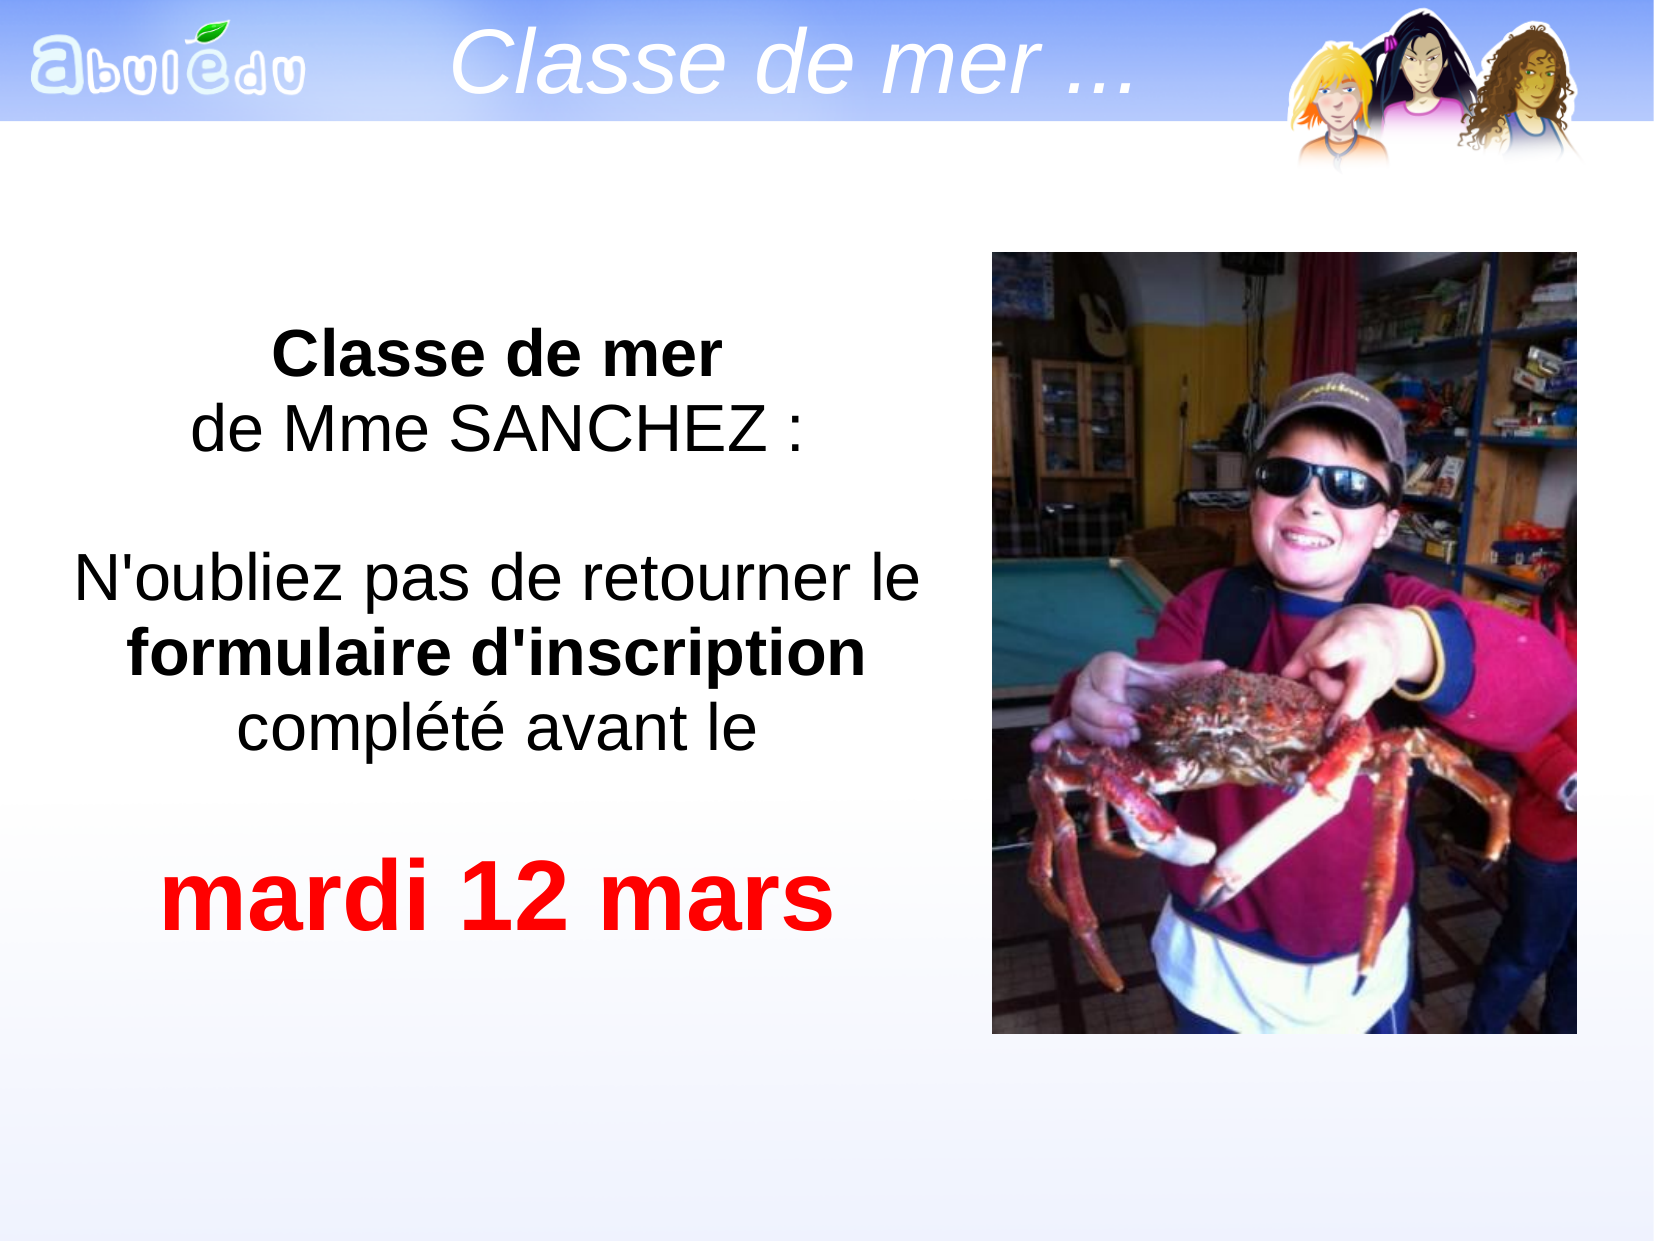

Classe de mer ...
# Classe de mer
de Mme SANCHEZ :
N'oubliez pas de retourner le formulaire d'inscription complété avant le
mardi 12 mars